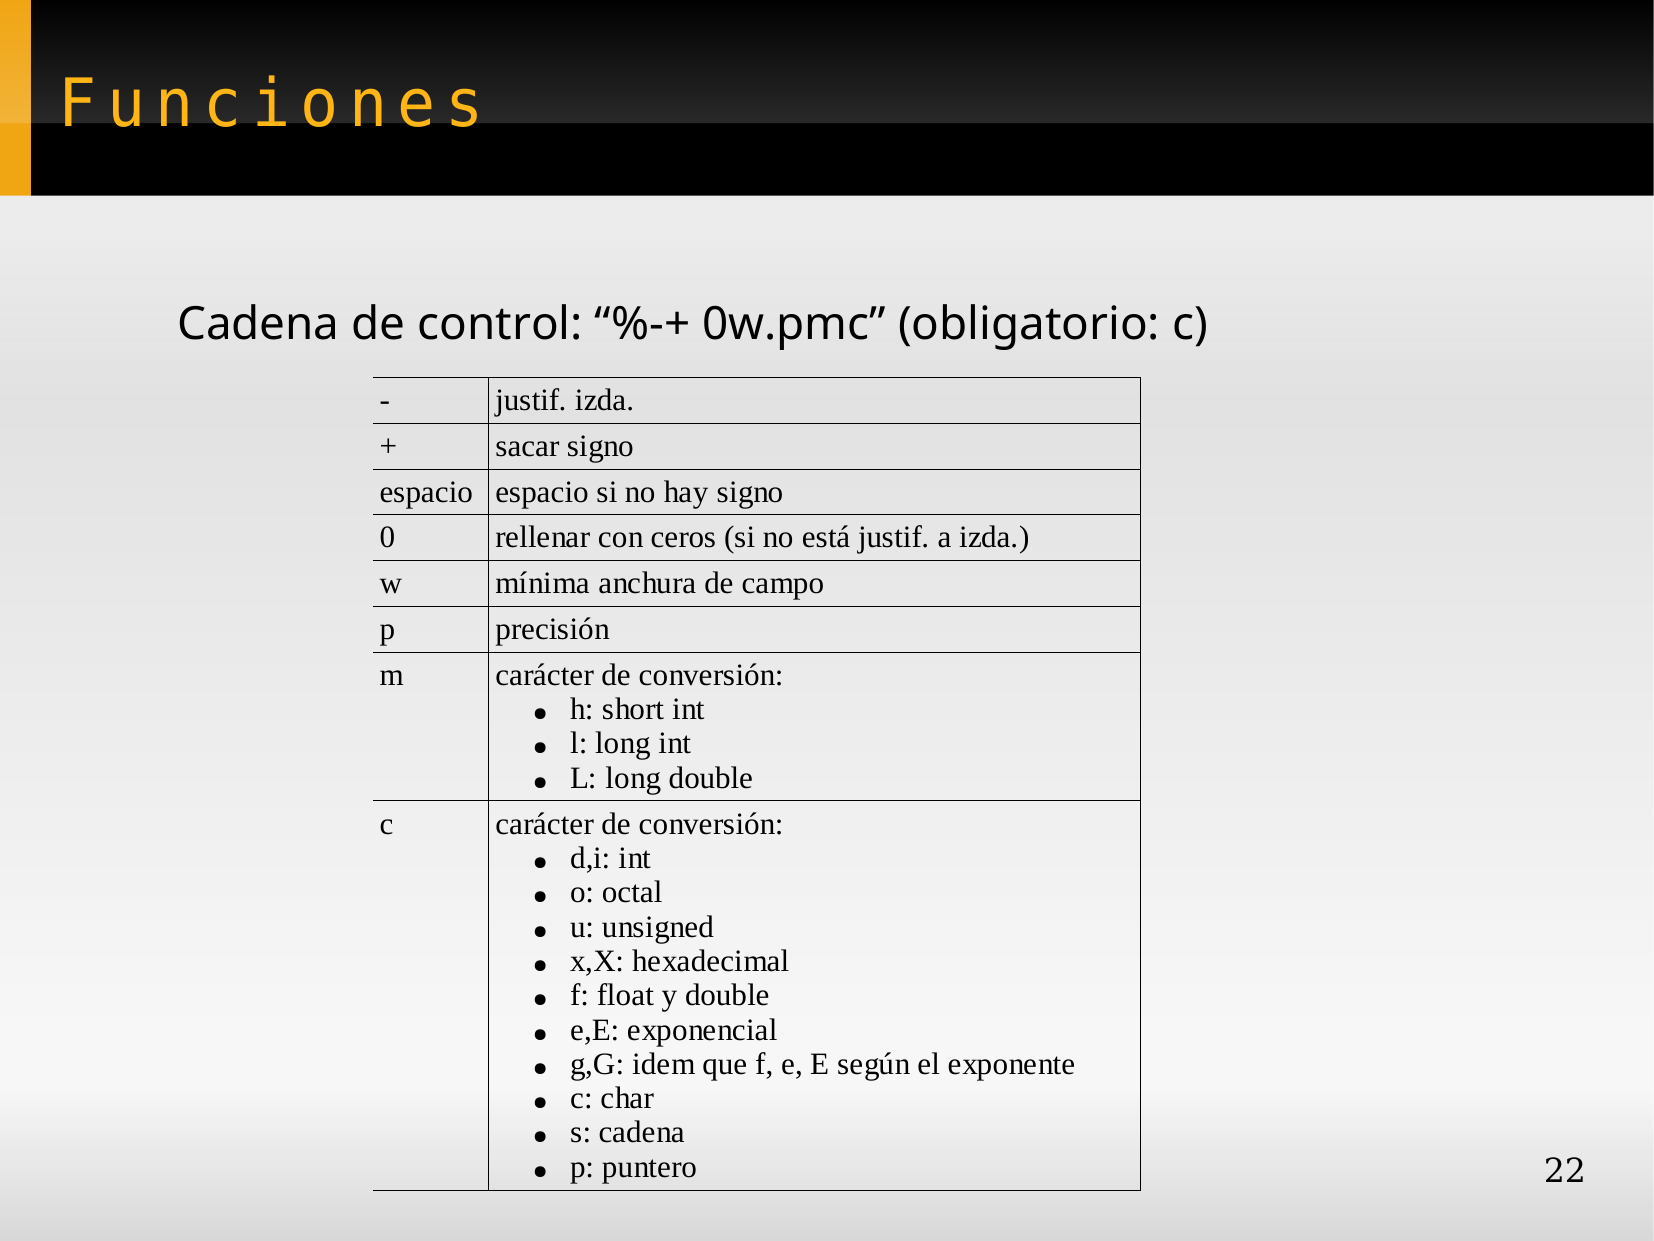

# Funciones
Cadena de control: “%-+ 0w.pmc” (obligatorio: c)
22